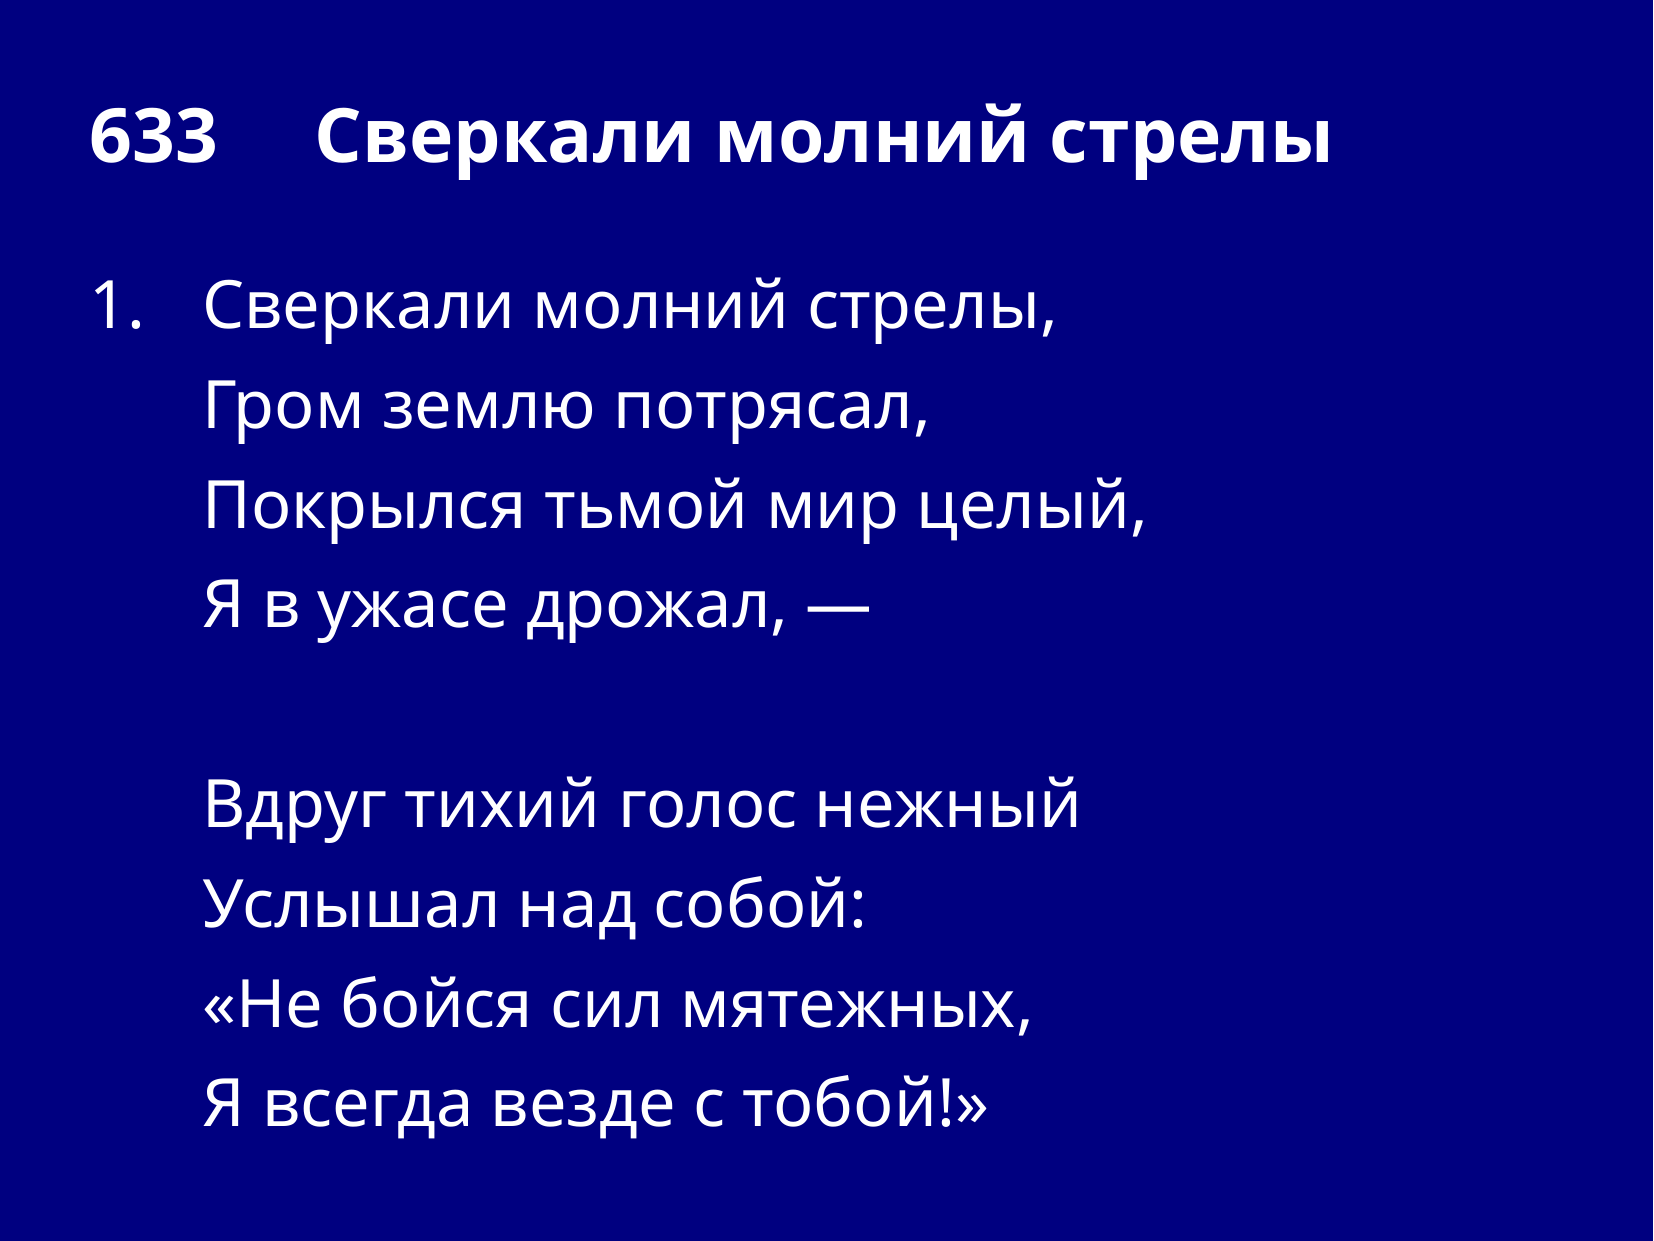

633	Сверкали молний стрелы
1.	Сверкали молний стрелы,
	Гром землю потрясал,
	Покрылся тьмой мир целый,
	Я в ужасе дрожал, —
	Вдруг тихий голос нежный
	Услышал над собой:
	«Не бойся сил мятежных,
	Я всегда везде с тобой!»